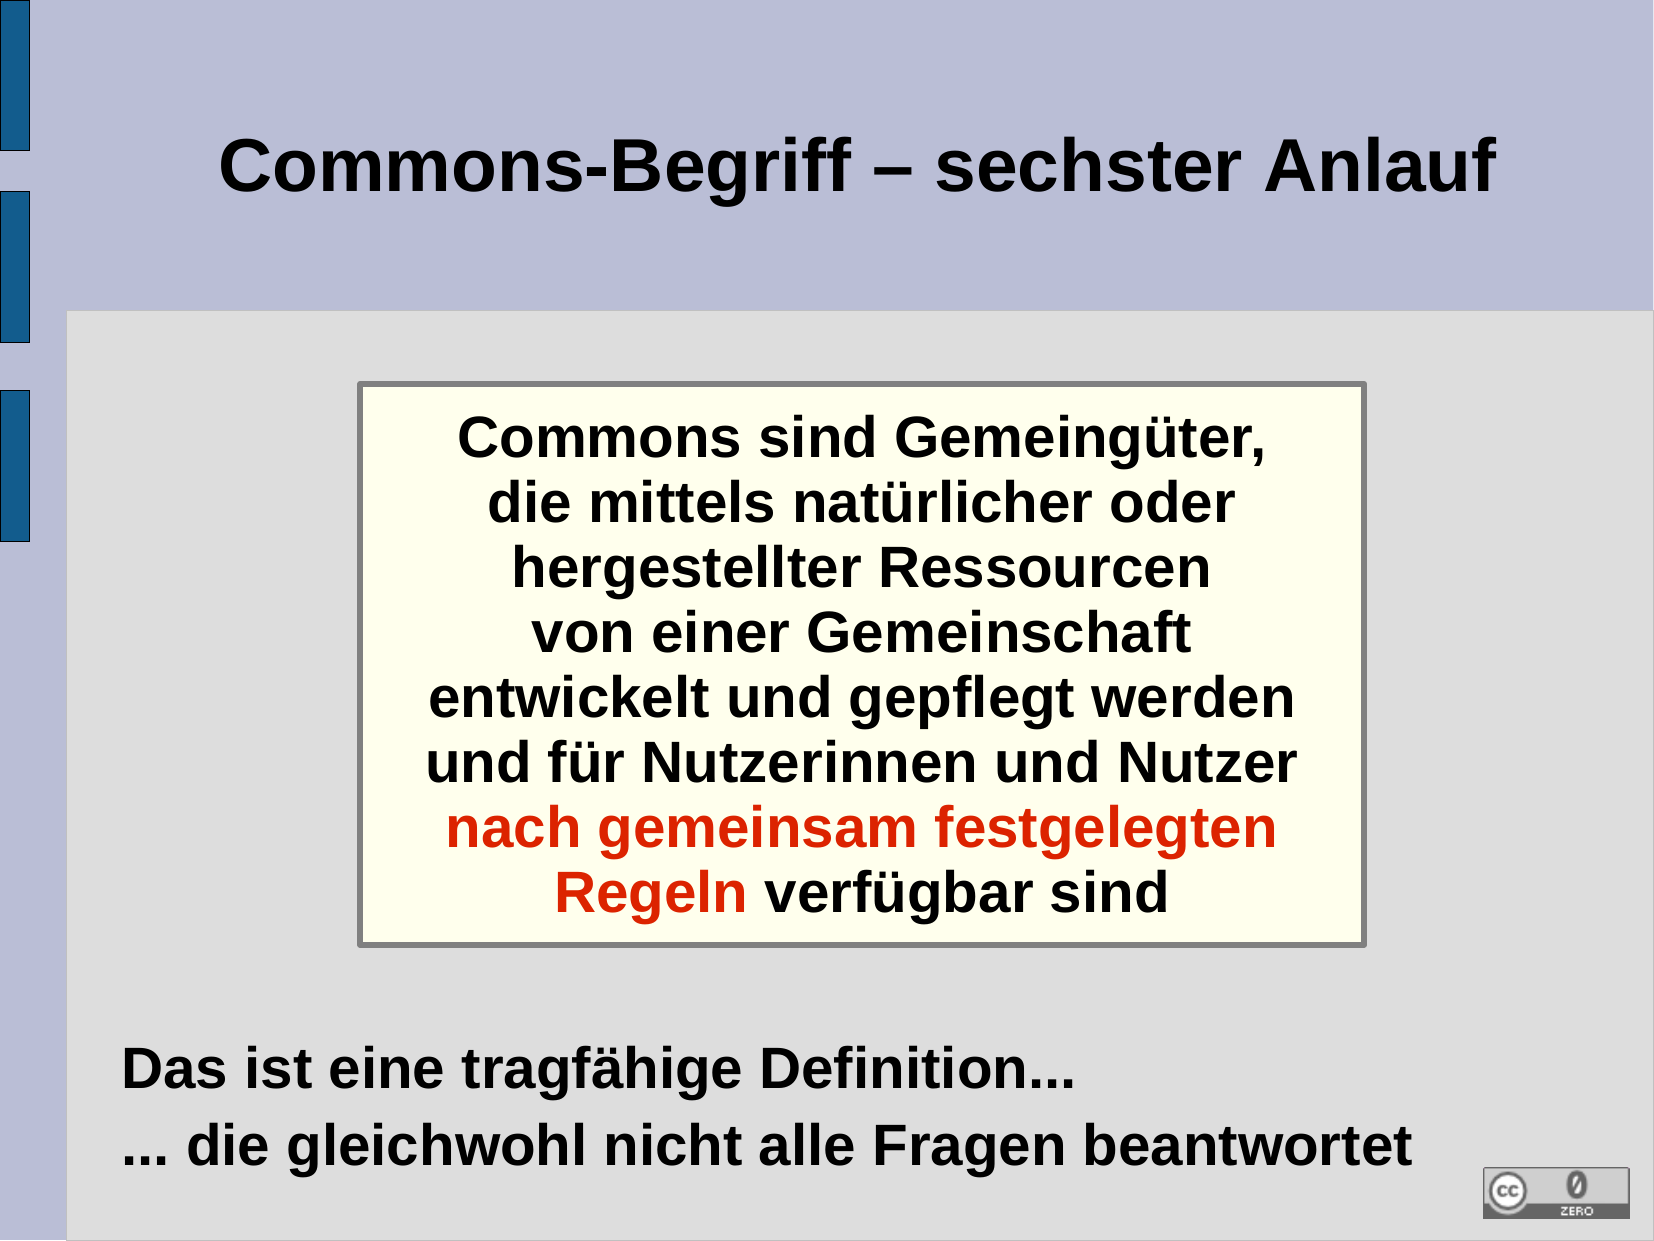

# Commons-Begriff – sechster Anlauf
Das ist eine tragfähige Definition...
... die gleichwohl nicht alle Fragen beantwortet
Commons sind Gemeingüter,
die mittels natürlicher oder
hergestellter Ressourcen
von einer Gemeinschaft
entwickelt und gepflegt werden
und für Nutzerinnen und Nutzer
nach gemeinsam festgelegten
Regeln verfügbar sind